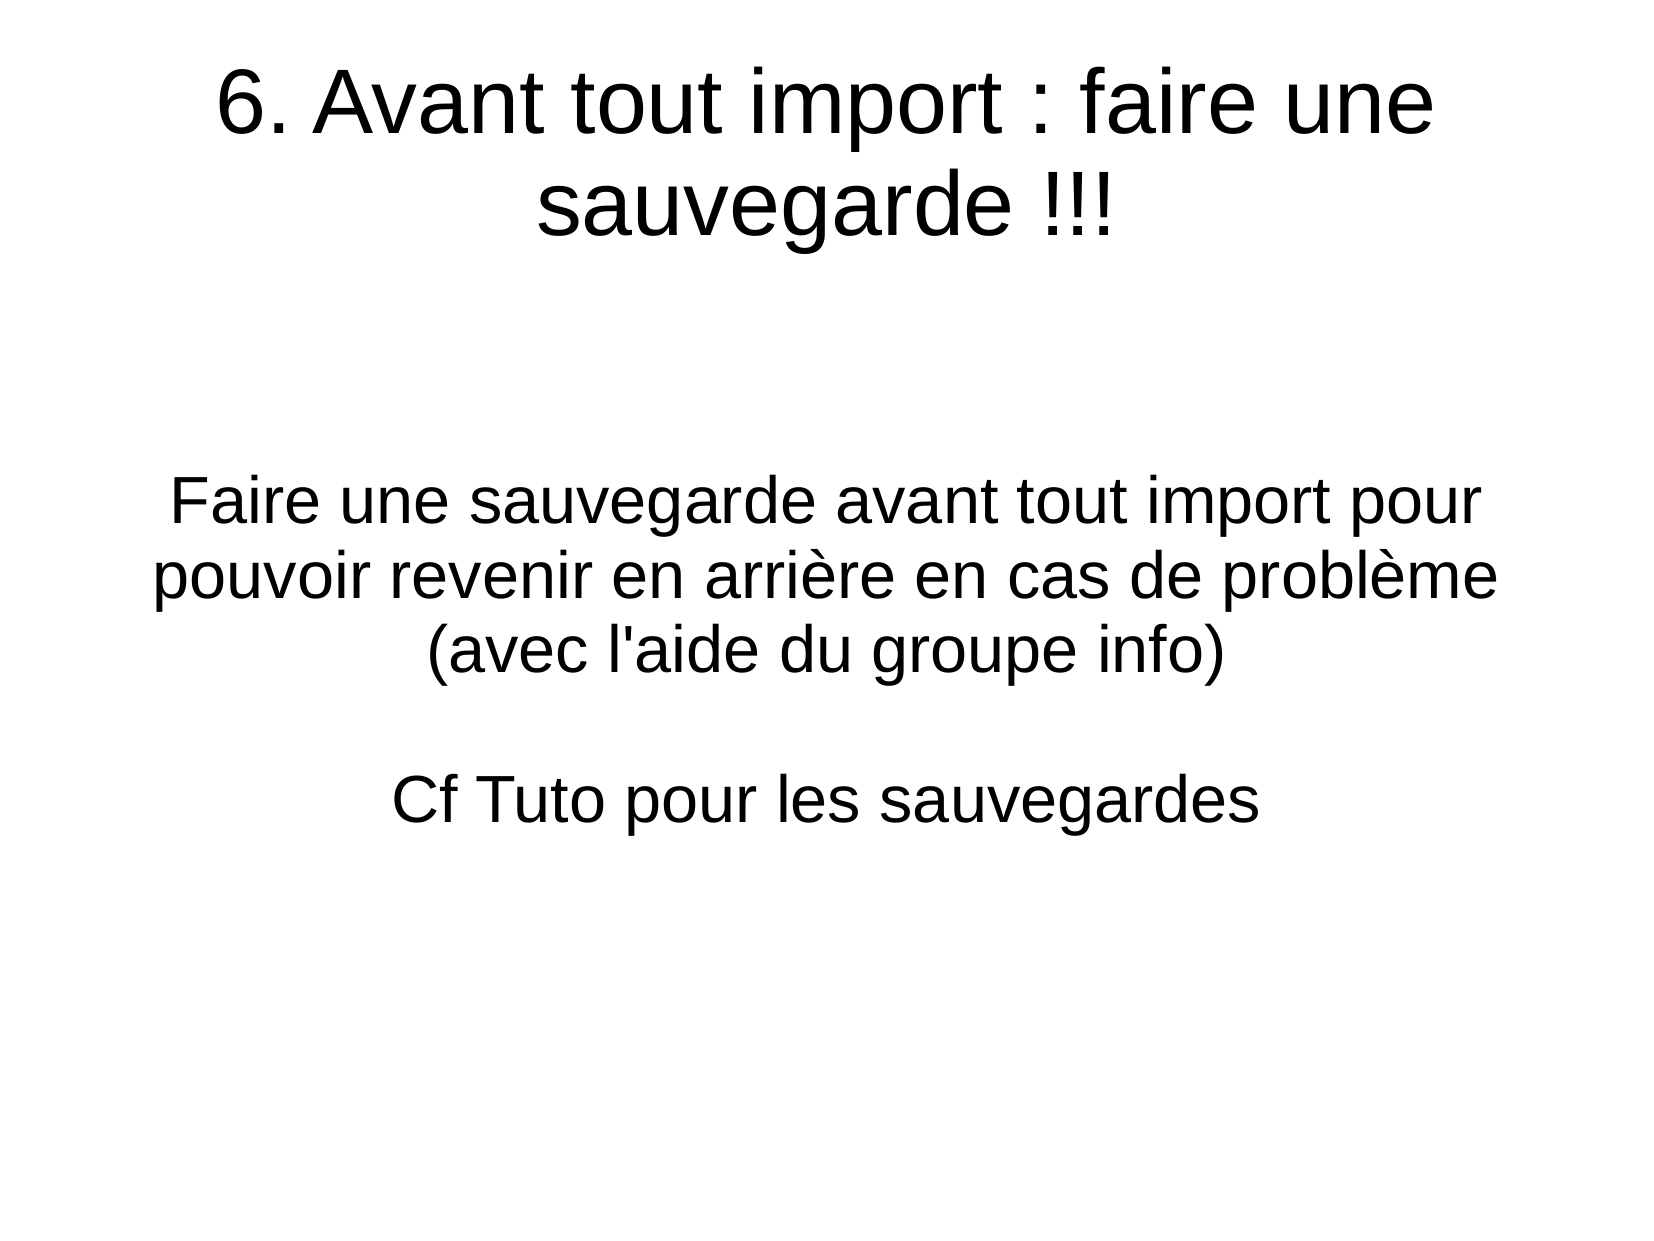

# 6. Avant tout import : faire une sauvegarde !!!
Faire une sauvegarde avant tout import pour pouvoir revenir en arrière en cas de problème (avec l'aide du groupe info)
Cf Tuto pour les sauvegardes